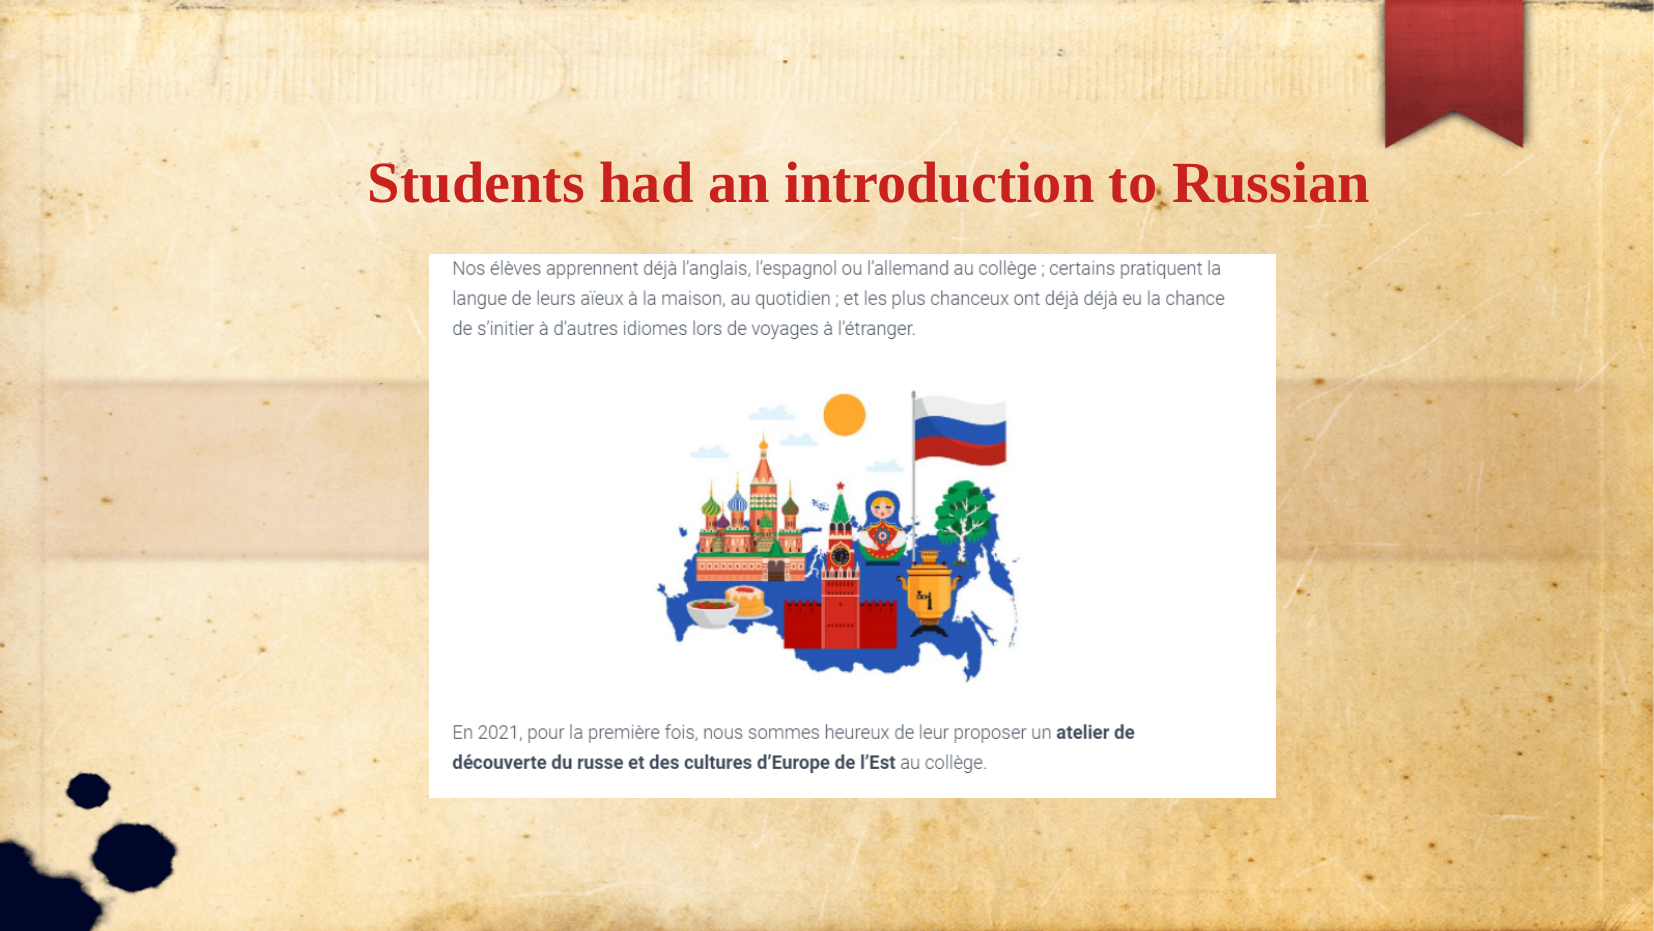

Students had an introduction to Russian
#